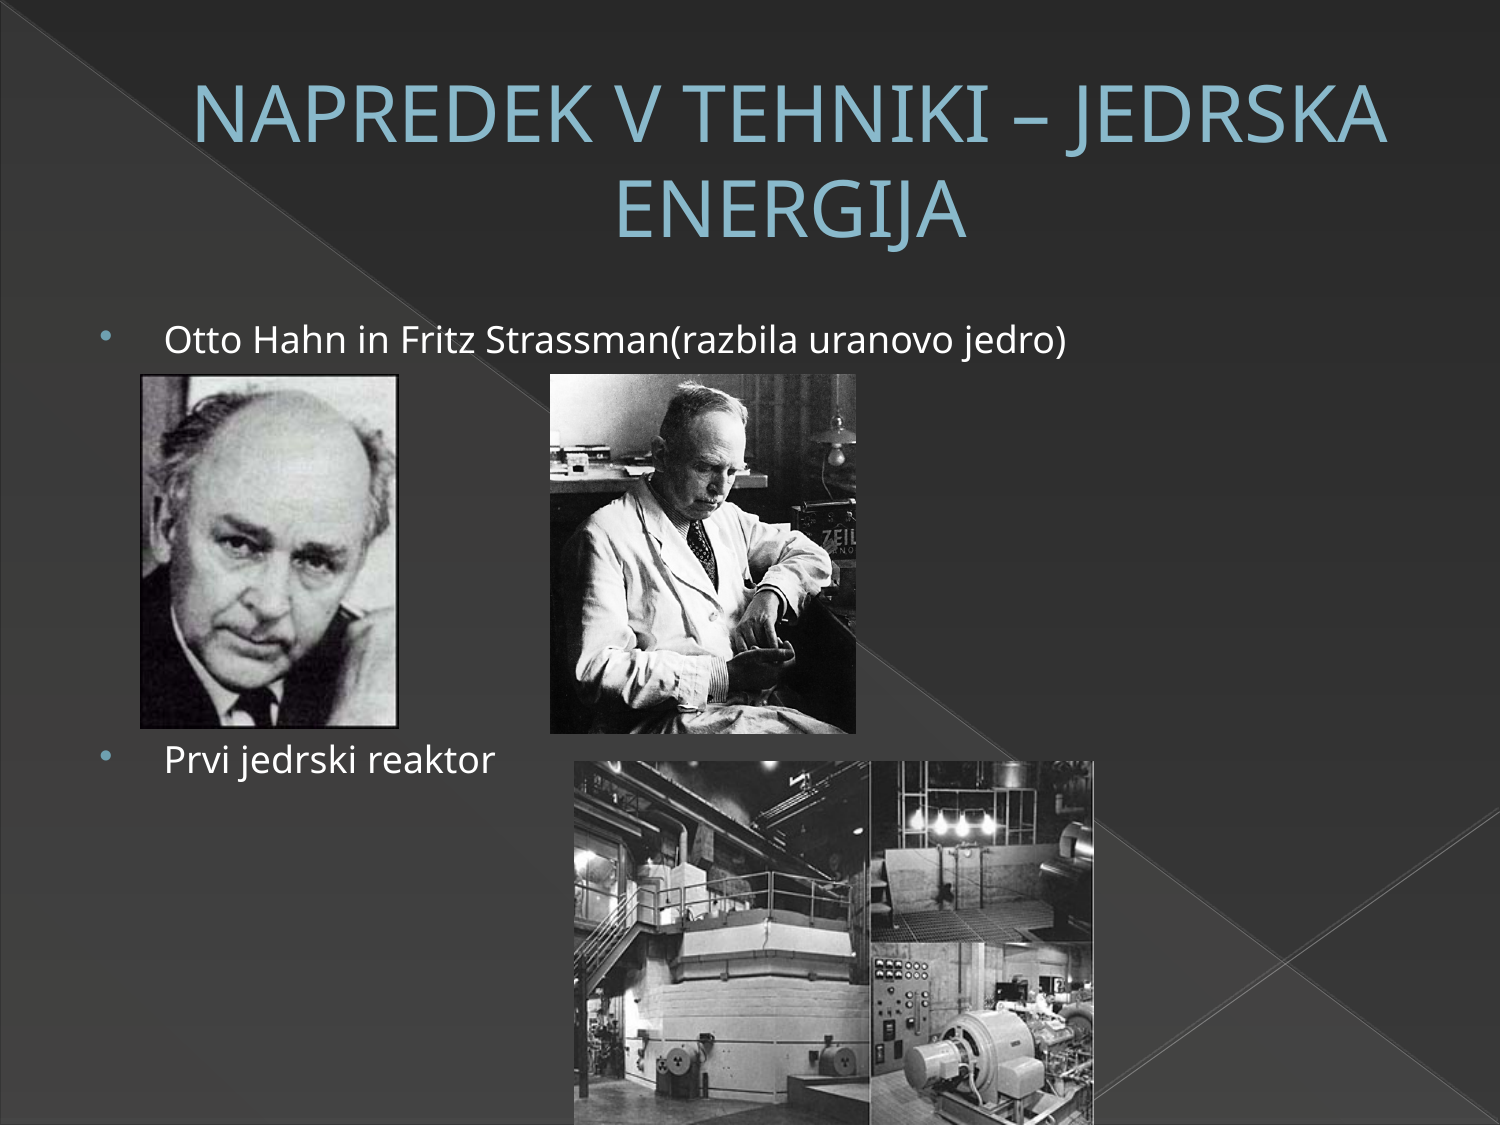

# NAPREDEK V TEHNIKI – JEDRSKA ENERGIJA
Otto Hahn in Fritz Strassman(razbila uranovo jedro)
Prvi jedrski reaktor